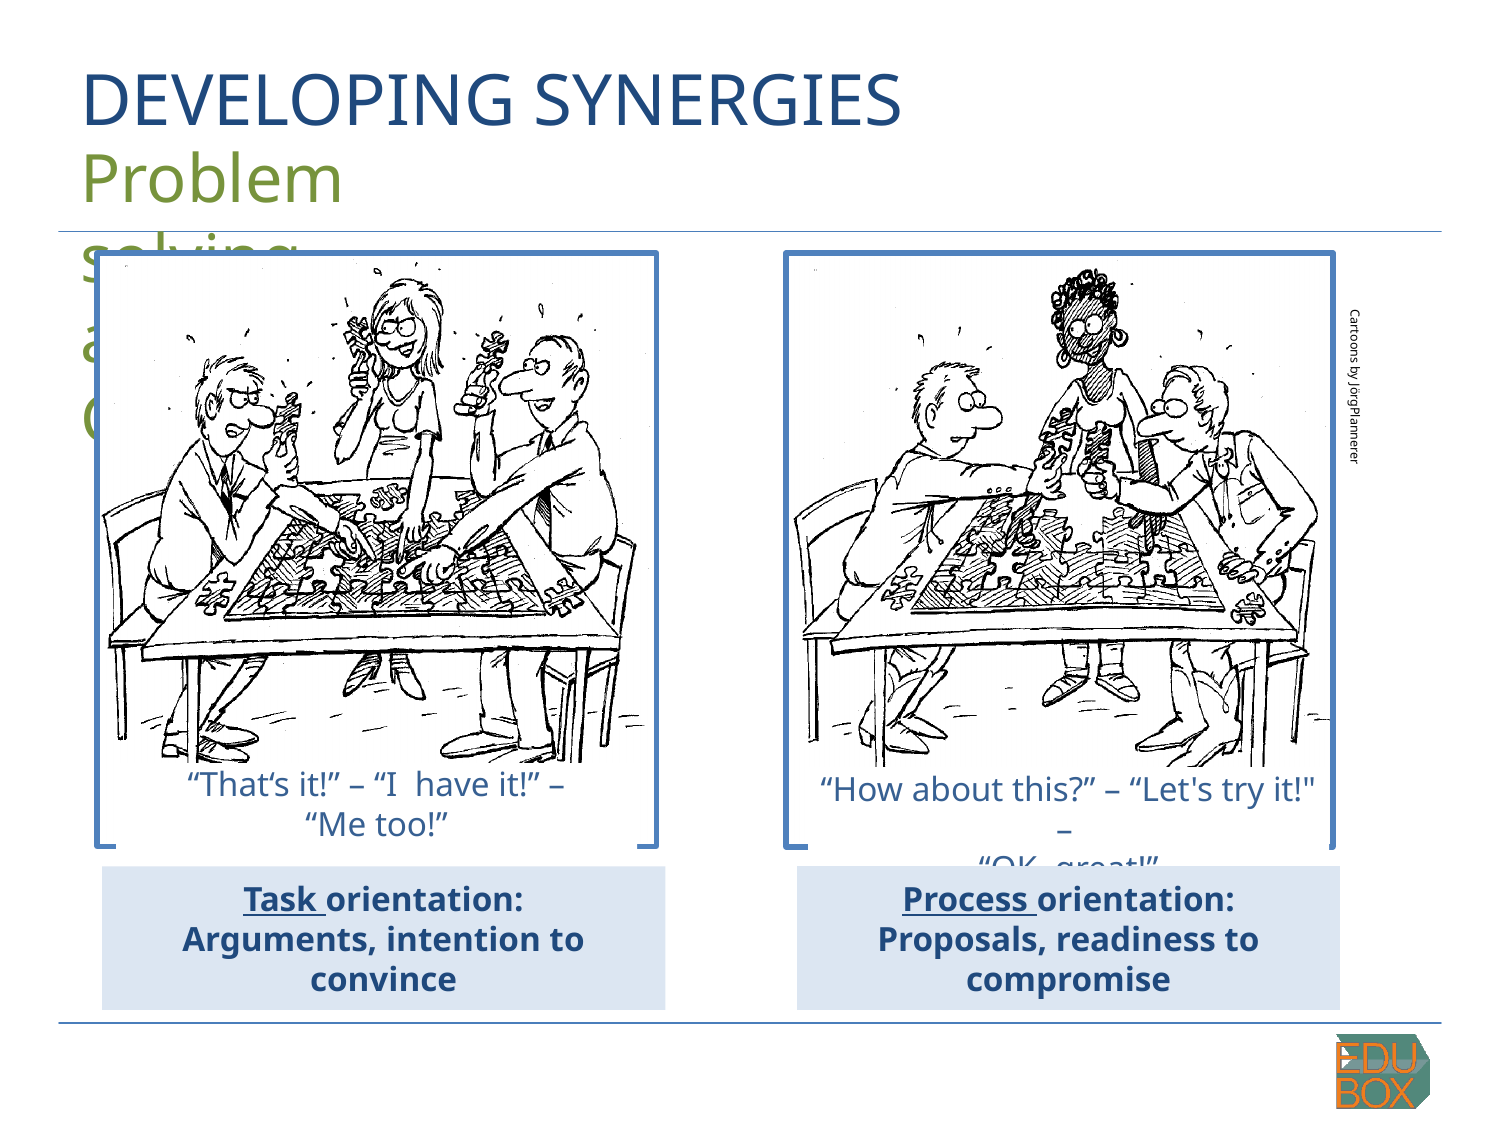

DEVELOPING SYNERGIES
# Problem solving approaches Germany/US
“That‘s it!” – “I have it!” –
“Me too!”
“How about this?” – “Let's try it!" –
“OK, great!”
Cartoons by JörgPlannerer
Process orientation:
Proposals, readiness to compromise
Task orientation:
Arguments, intention to convince